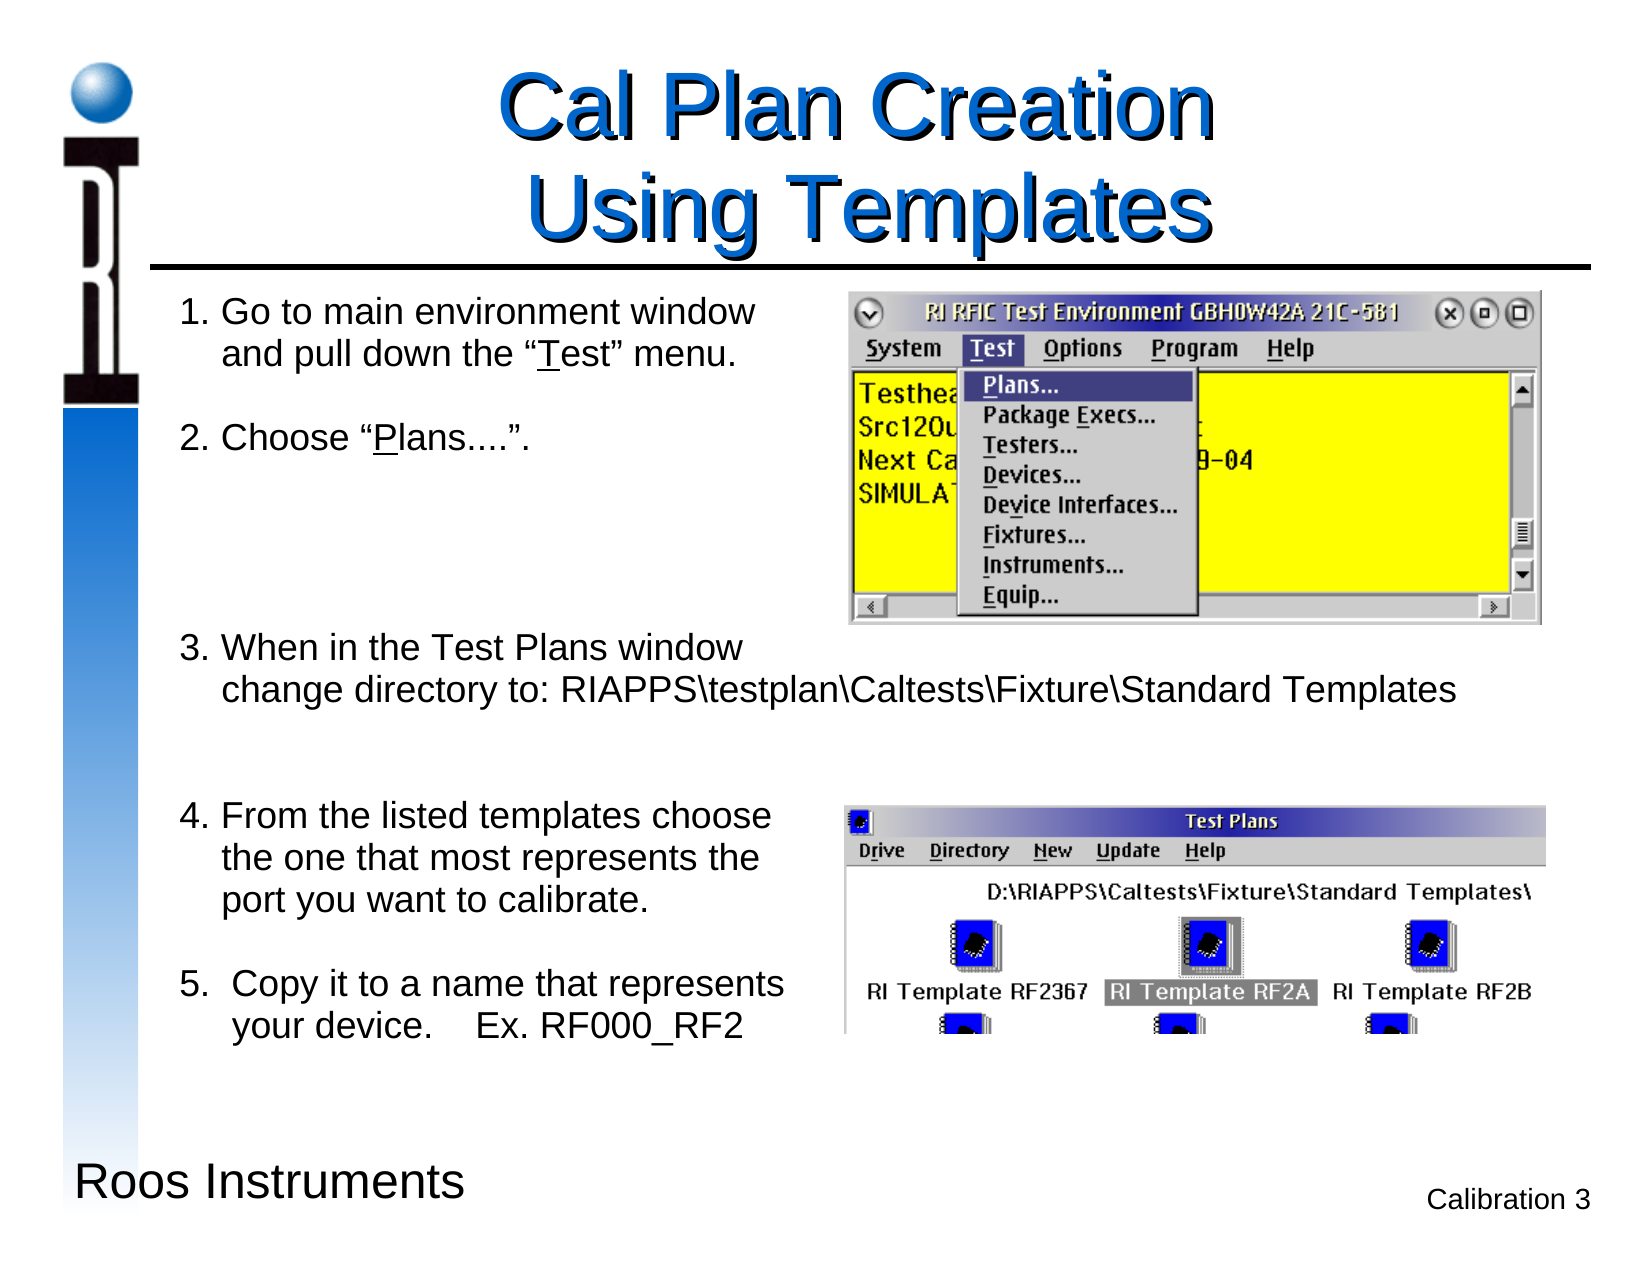

# Cal Plan Creation Using Templates
1. Go to main environment window
 and pull down the “Test” menu.
2. Choose “Plans....”.
3. When in the Test Plans window
 change directory to: RIAPPS\testplan\Caltests\Fixture\Standard Templates
4. From the listed templates choose
 the one that most represents the
 port you want to calibrate.
5. Copy it to a name that represents
 your device. Ex. RF000_RF2
3